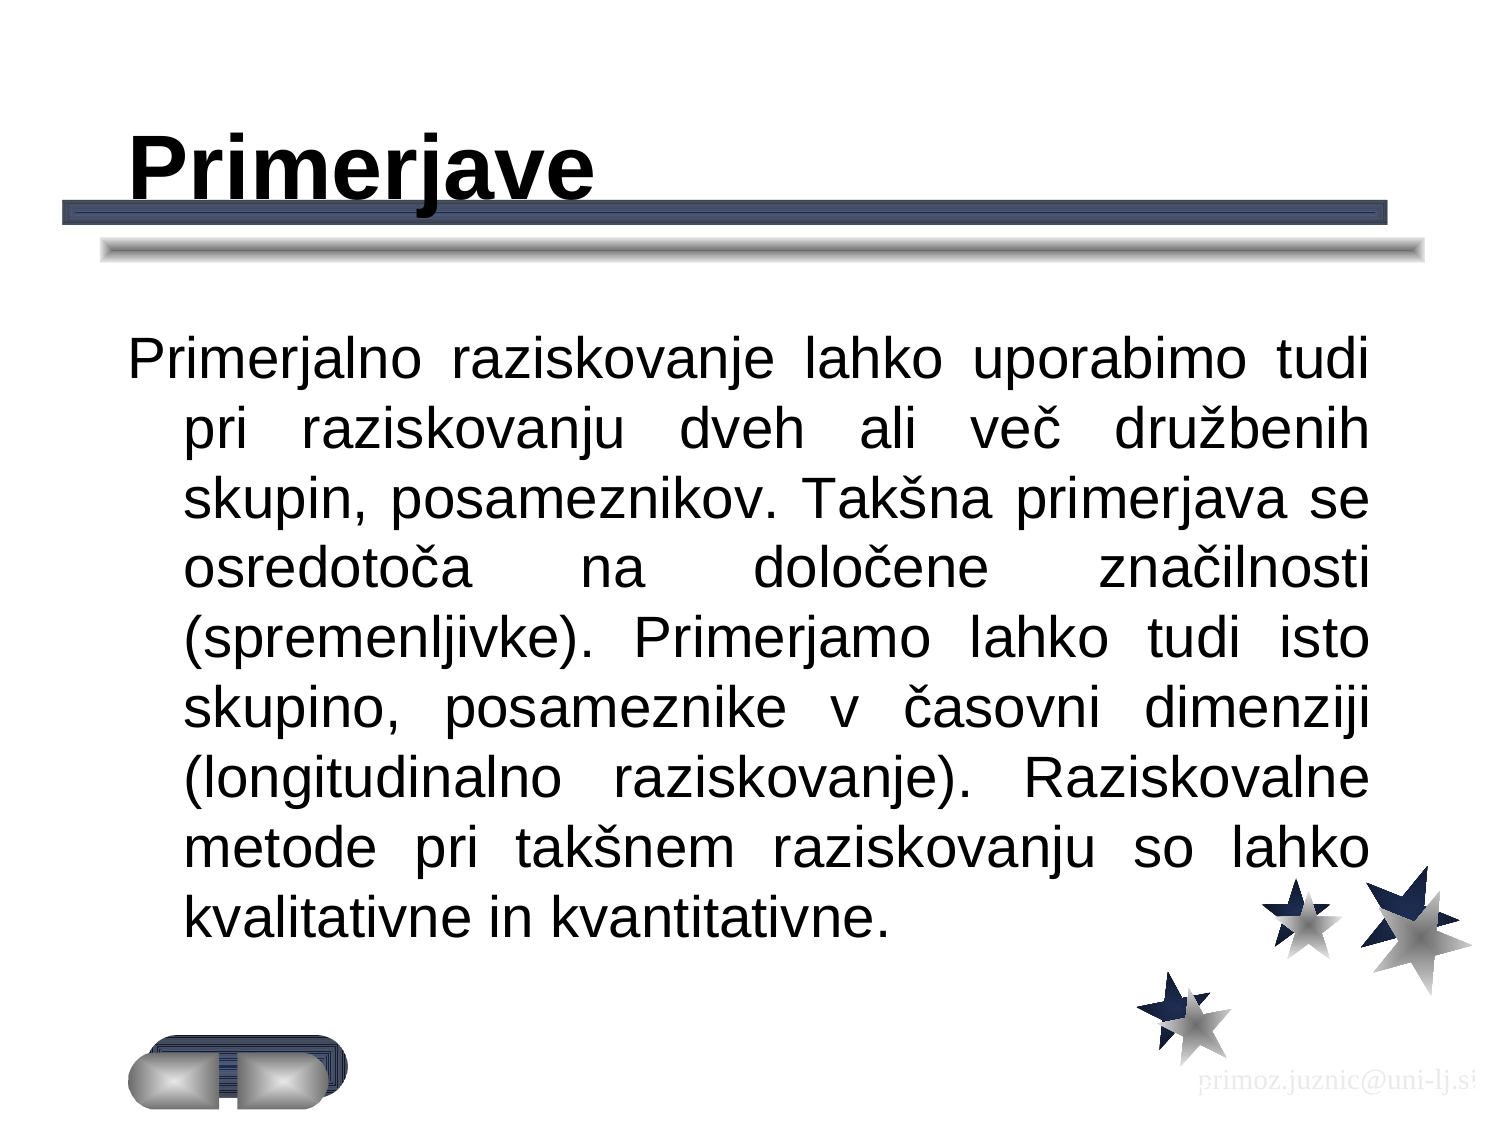

# Primerjave
Primerjalno raziskovanje lahko uporabimo tudi pri raziskovanju dveh ali več družbenih skupin, posameznikov. Takšna primerjava se osredotoča na določene značilnosti (spremenljivke). Primerjamo lahko tudi isto skupino, posameznike v časovni dimenziji (longitudinalno raziskovanje). Raziskovalne metode pri takšnem raziskovanju so lahko kvalitativne in kvantitativne.
Primoz Juznic, BINK, FF, Univerza v Ljubljani